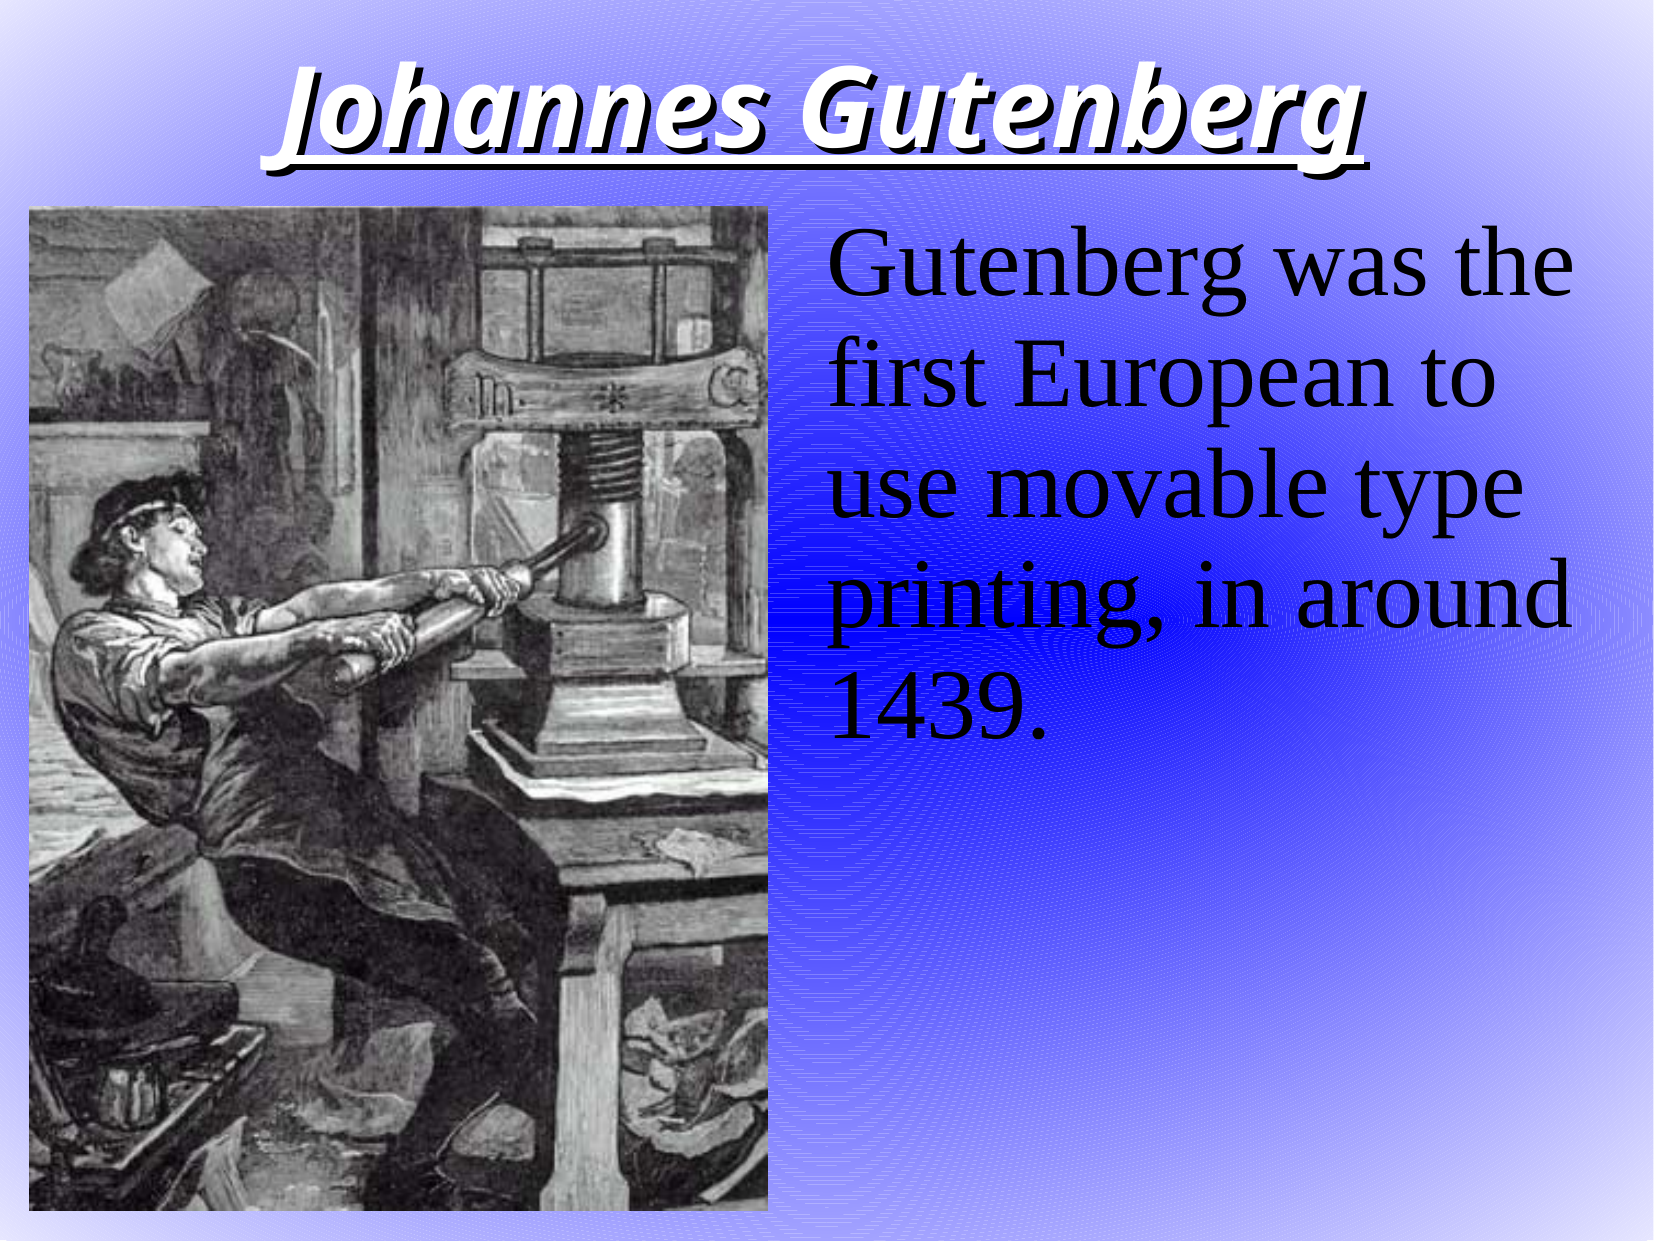

# Johannes Gutenberg
Gutenberg was the first European to use movable type printing, in around 1439.